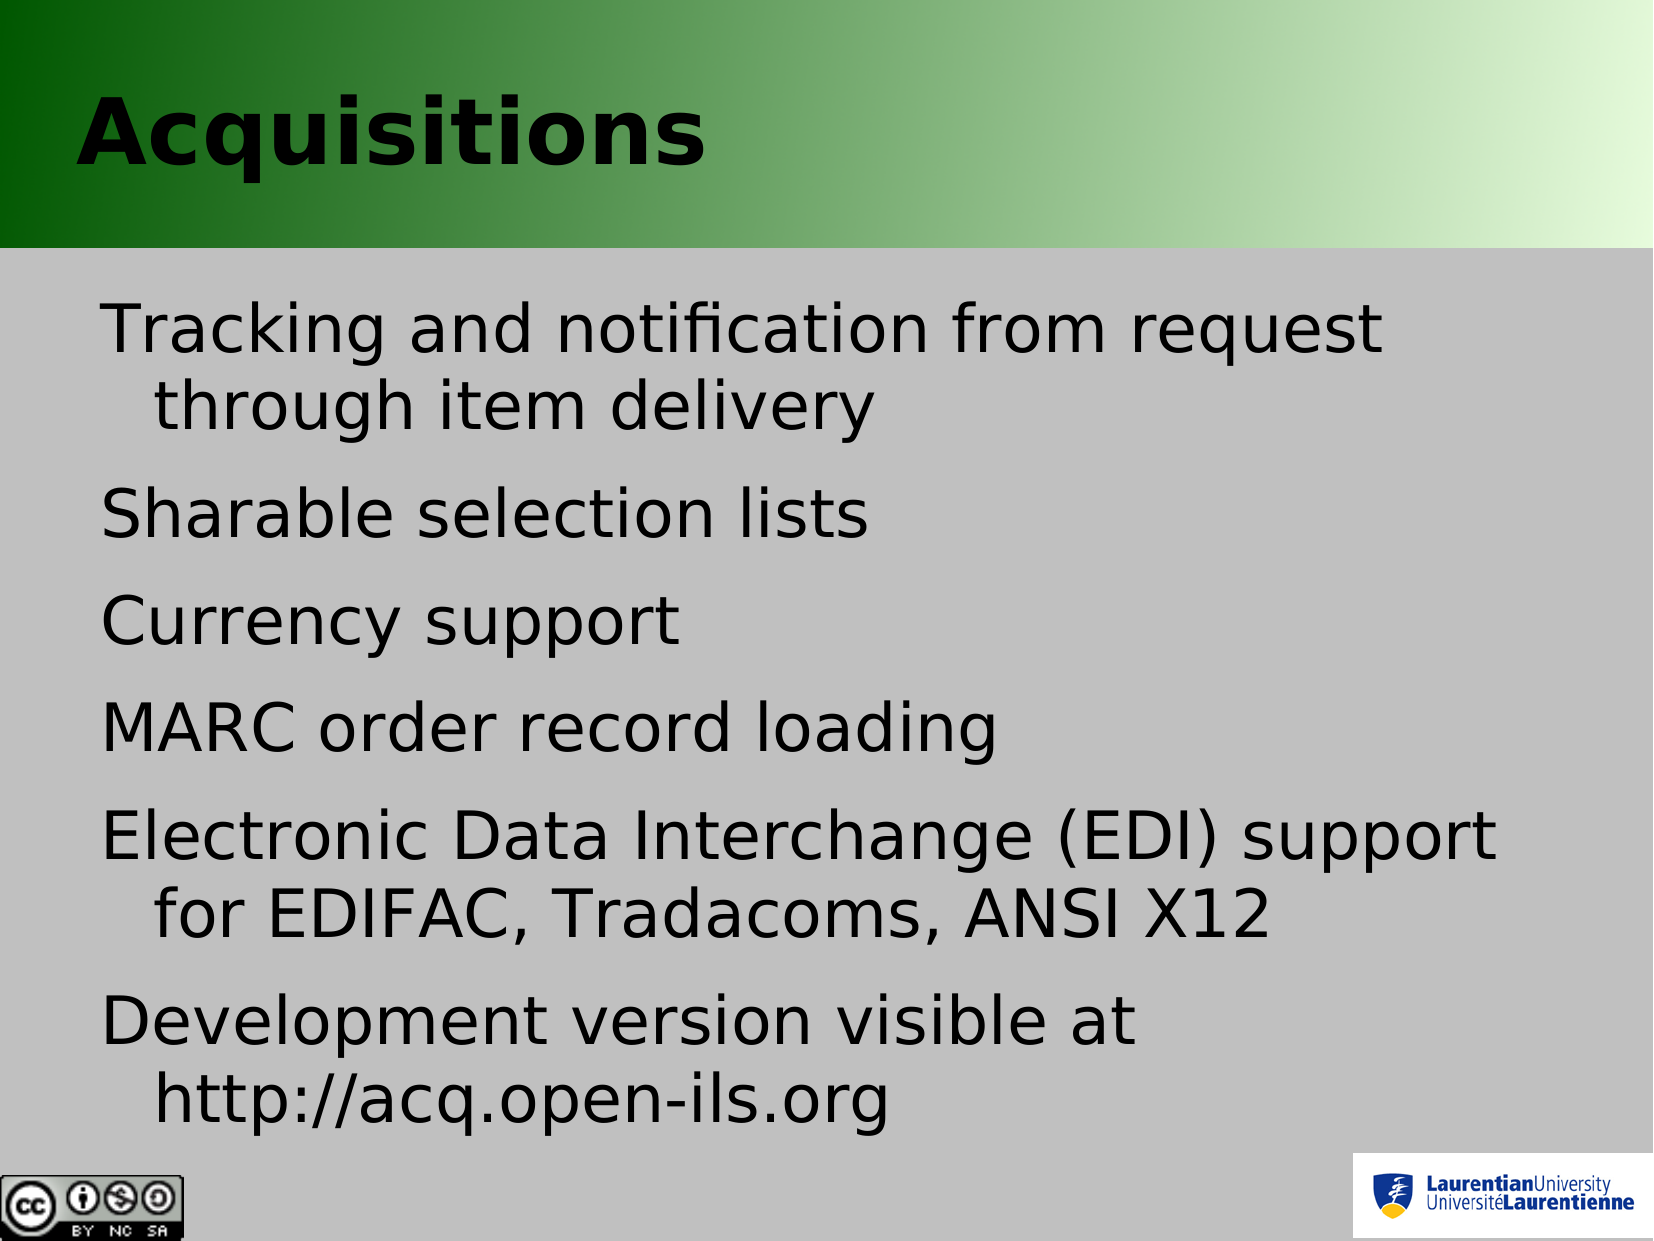

# Acquisitions
Tracking and notification from request through item delivery
Sharable selection lists
Currency support
MARC order record loading
Electronic Data Interchange (EDI) support for EDIFAC, Tradacoms, ANSI X12
Development version visible at http://acq.open-ils.org